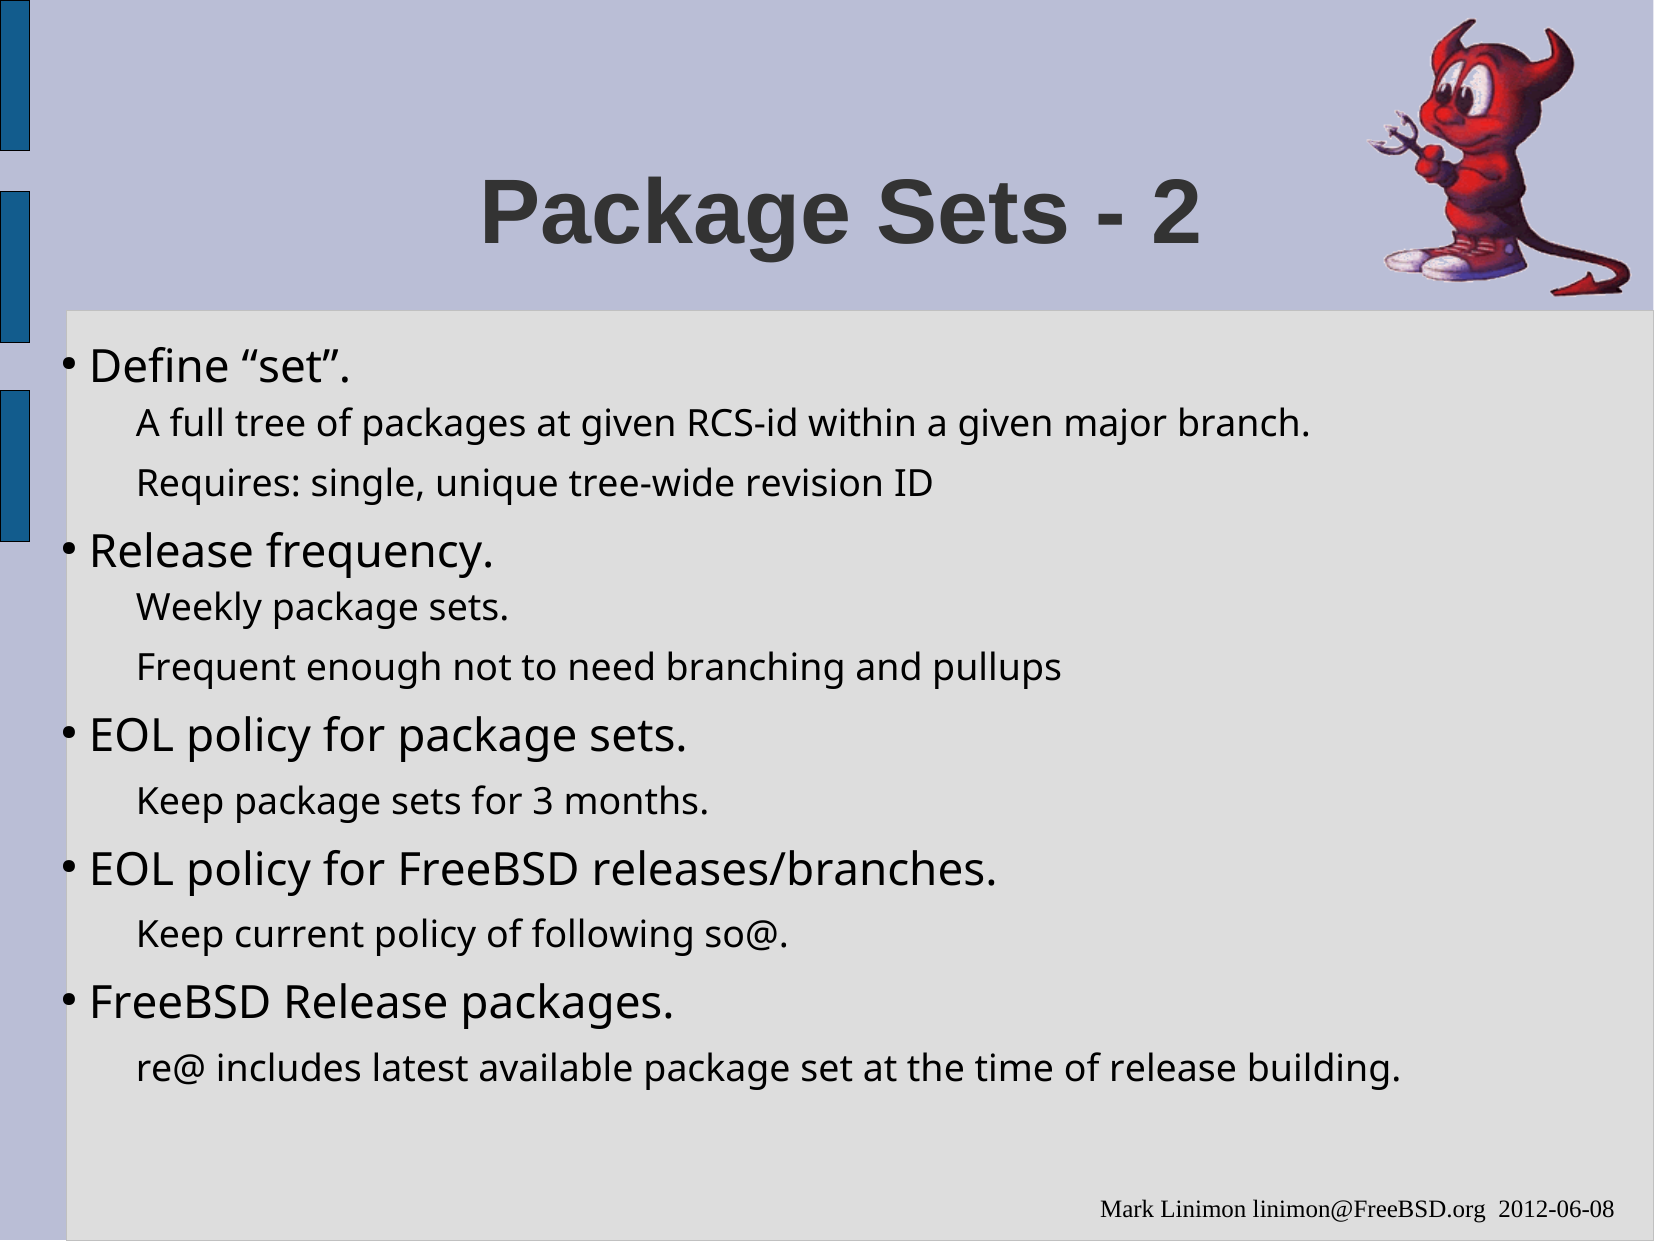

# Package Sets - 2
 Define “set”.
A full tree of packages at given RCS-id within a given major branch.
Requires: single, unique tree-wide revision ID
 Release frequency.
Weekly package sets.
Frequent enough not to need branching and pullups
 EOL policy for package sets.
Keep package sets for 3 months.
 EOL policy for FreeBSD releases/branches.
Keep current policy of following so@.
 FreeBSD Release packages.
re@ includes latest available package set at the time of release building.
Mark Linimon linimon@FreeBSD.org 2012-06-08